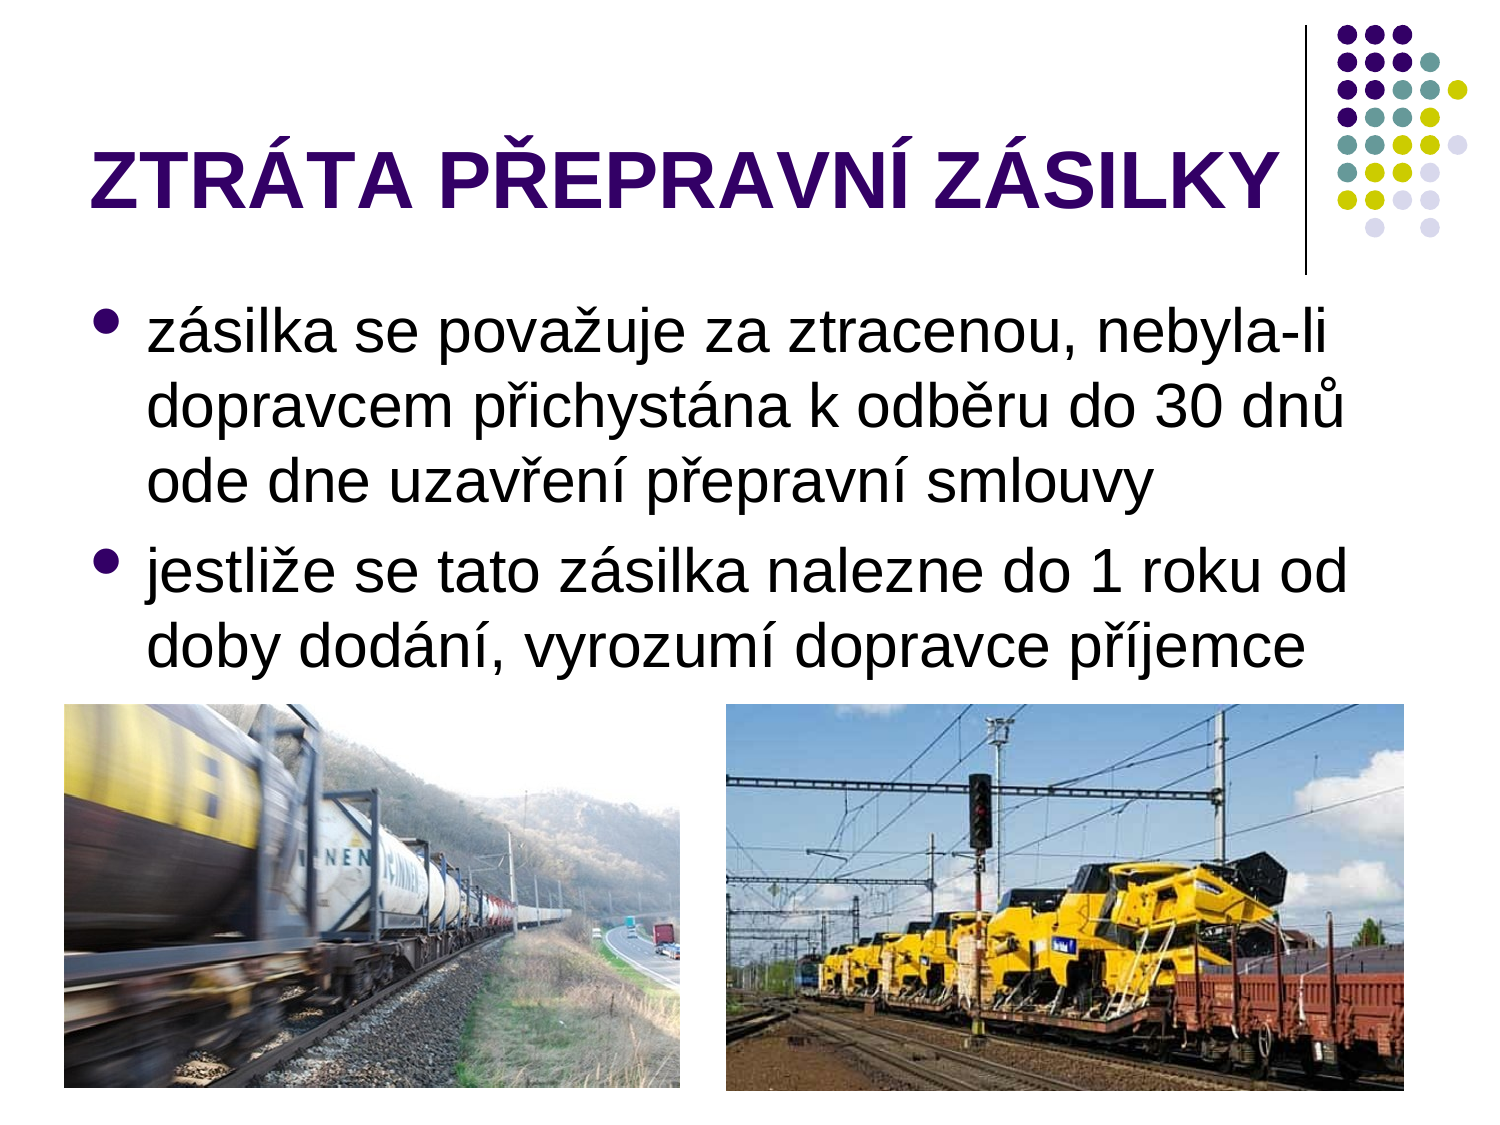

# ZTRÁTA PŘEPRAVNÍ ZÁSILKY
zásilka se považuje za ztracenou, nebyla-li dopravcem přichystána k odběru do 30 dnů ode dne uzavření přepravní smlouvy
jestliže se tato zásilka nalezne do 1 roku od doby dodání, vyrozumí dopravce příjemce